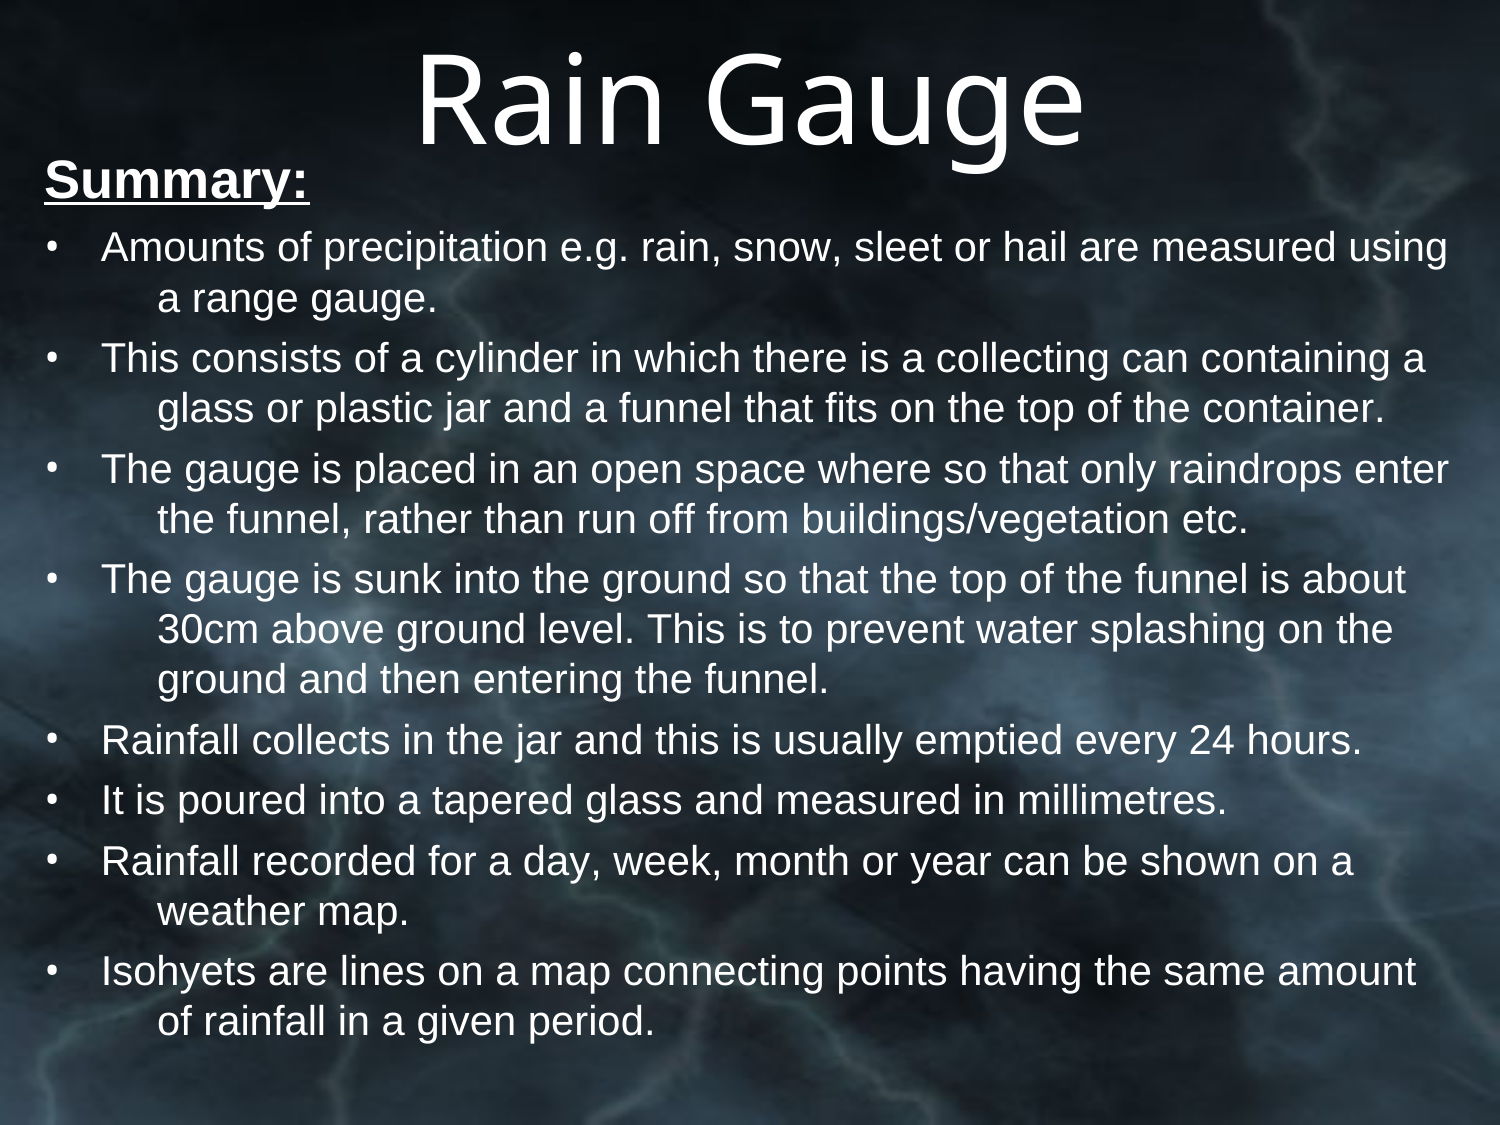

# Rain Gauge
Summary:
Amounts of precipitation e.g. rain, snow, sleet or hail are measured using a range gauge.
This consists of a cylinder in which there is a collecting can containing a glass or plastic jar and a funnel that fits on the top of the container.
The gauge is placed in an open space where so that only raindrops enter the funnel, rather than run off from buildings/vegetation etc.
The gauge is sunk into the ground so that the top of the funnel is about 30cm above ground level. This is to prevent water splashing on the ground and then entering the funnel.
Rainfall collects in the jar and this is usually emptied every 24 hours.
It is poured into a tapered glass and measured in millimetres.
Rainfall recorded for a day, week, month or year can be shown on a weather map.
Isohyets are lines on a map connecting points having the same amount of rainfall in a given period.